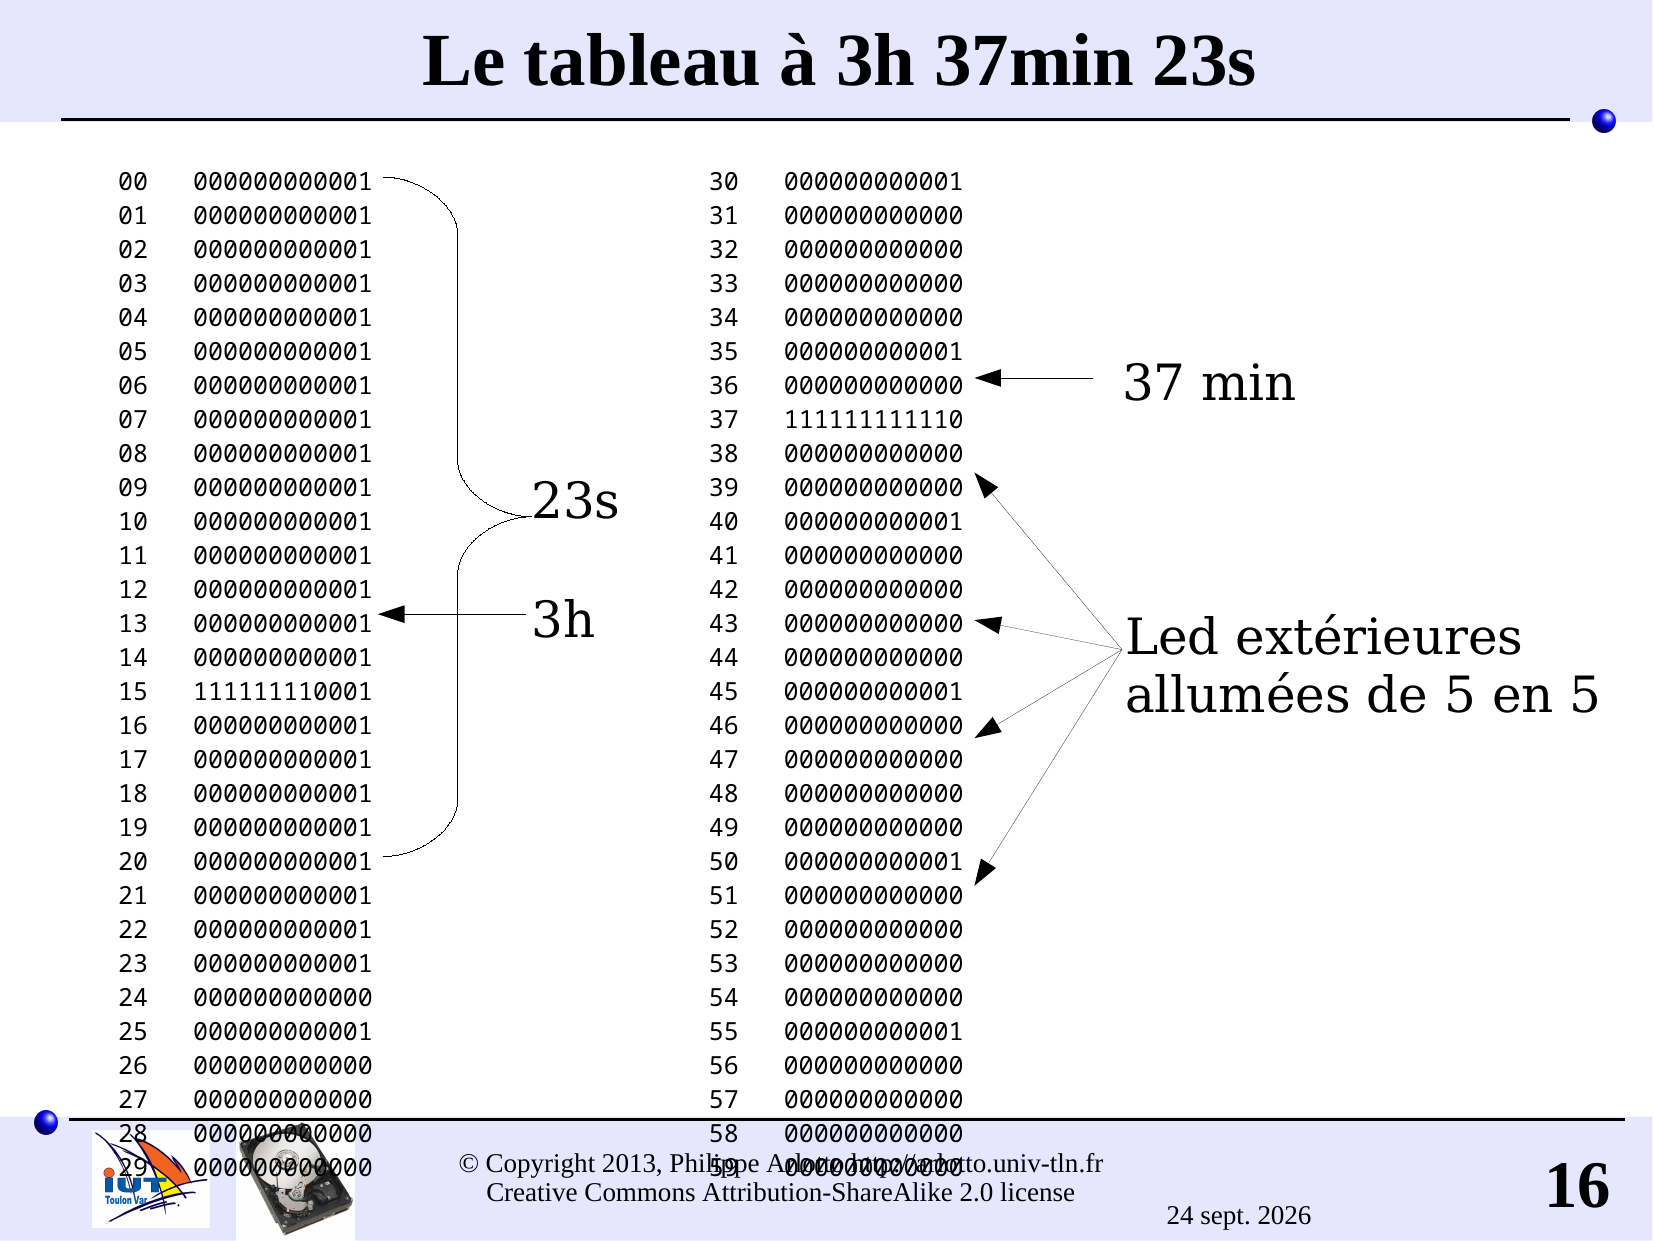

# Le tableau à 3h 37min 23s
00	000000000001
01	000000000001
02 	000000000001
03	000000000001
04 	000000000001
05 000000000001
06	000000000001
07	000000000001
08	000000000001
09	000000000001
10	000000000001
11	000000000001
12 	000000000001
13	000000000001
14	000000000001
15	111111110001
16	000000000001
17	000000000001
18	000000000001
19	000000000001
20	000000000001
21	000000000001
22 	000000000001
23	000000000001
24	000000000000
25	000000000001
26 	000000000000
27	000000000000
28	000000000000
29	000000000000
30	000000000001
31	000000000000
32 	000000000000
33	000000000000
34	000000000000
35	000000000001
36	000000000000
37	111111111110
38	000000000000
39	000000000000
40	000000000001
41	000000000000
42 	000000000000
43	000000000000
44 000000000000
45 000000000001
46	000000000000
47	000000000000
48	000000000000
49	000000000000
50	000000000001
51	000000000000
52 	000000000000
53	000000000000
54	000000000000
55	000000000001
56 000000000000
57	000000000000
58	000000000000
59	000000000000
37 min
23s
3h
Led extérieures
allumées de 5 en 5